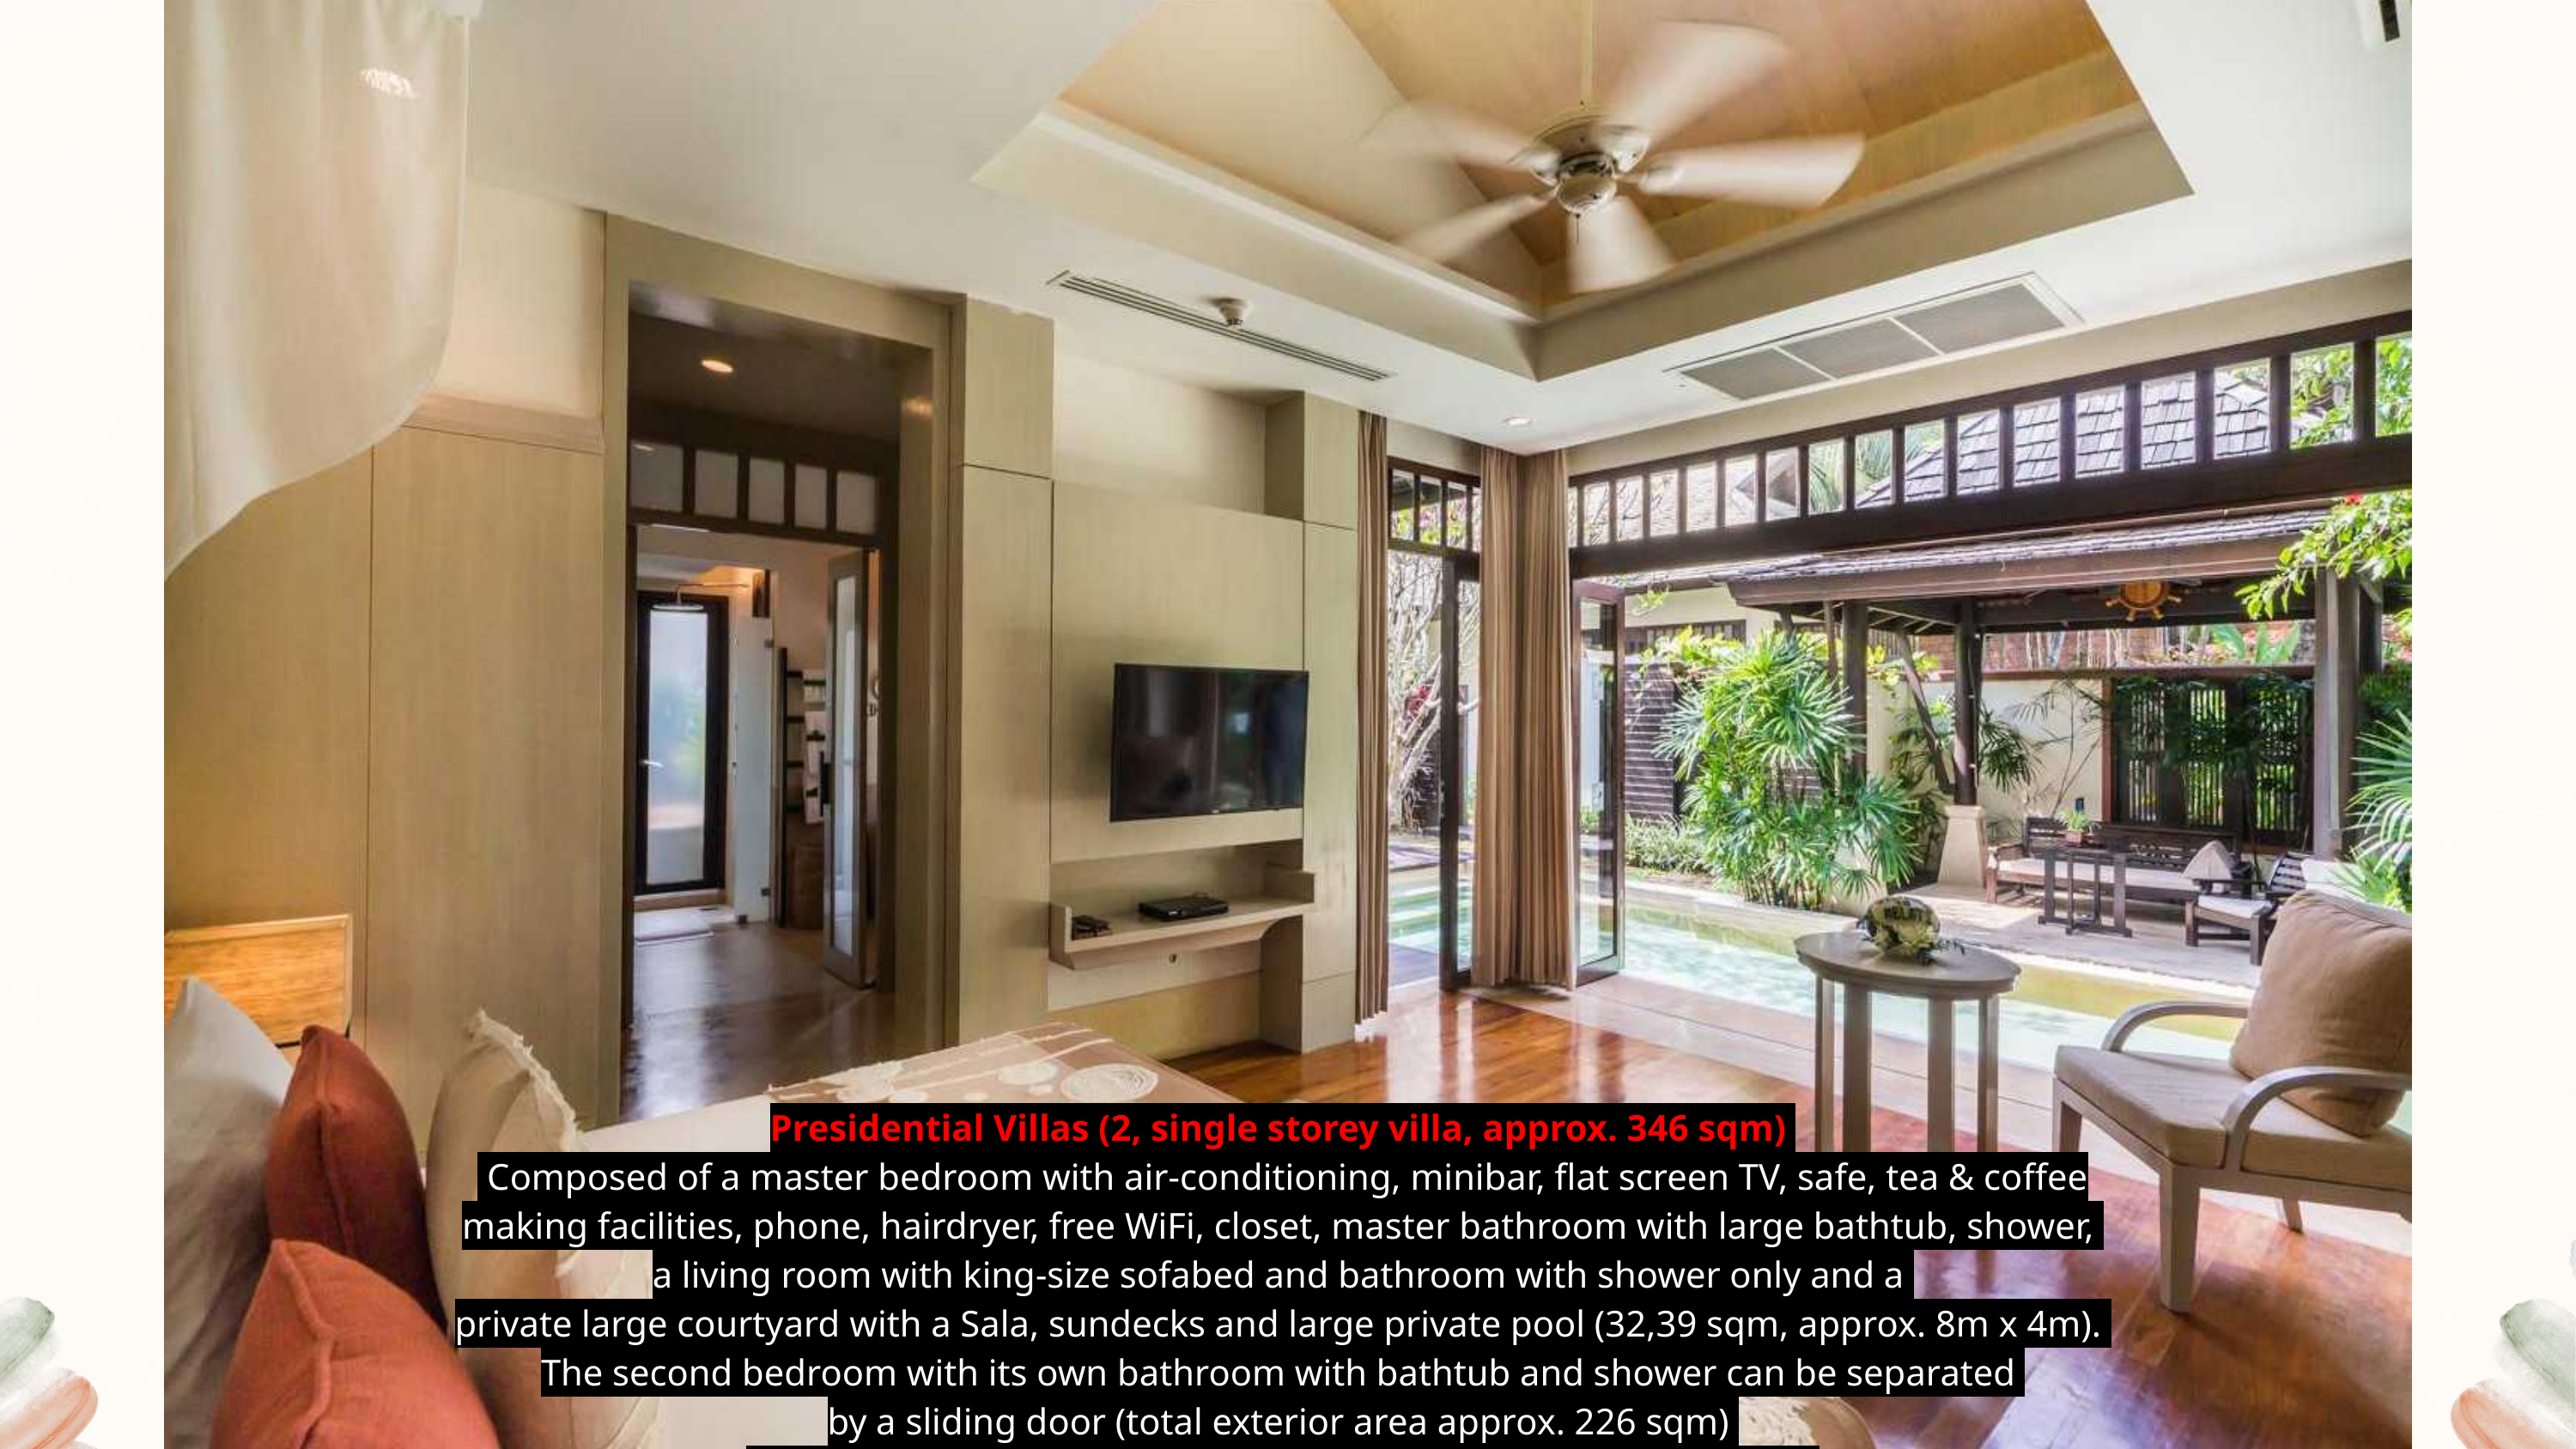

Presidential Villas (2, single storey villa, approx. 346 sqm)
 Composed of a master bedroom with air-conditioning, minibar, flat screen TV, safe, tea & coffee making facilities, phone, hairdryer, free WiFi, closet, master bathroom with large bathtub, shower,
a living room with king-size sofabed and bathroom with shower only and a
private large courtyard with a Sala, sundecks and large private pool (32,39 sqm, approx. 8m x 4m).
The second bedroom with its own bathroom with bathtub and shower can be separated
by a sliding door (total exterior area approx. 226 sqm)
Max : 7 adults or 6 adults plus 1 child or 5 adults plus 2 children
Bedding : 1 king-size bed and one sofa bed in each bedroom plus one large sofa bed in the living room